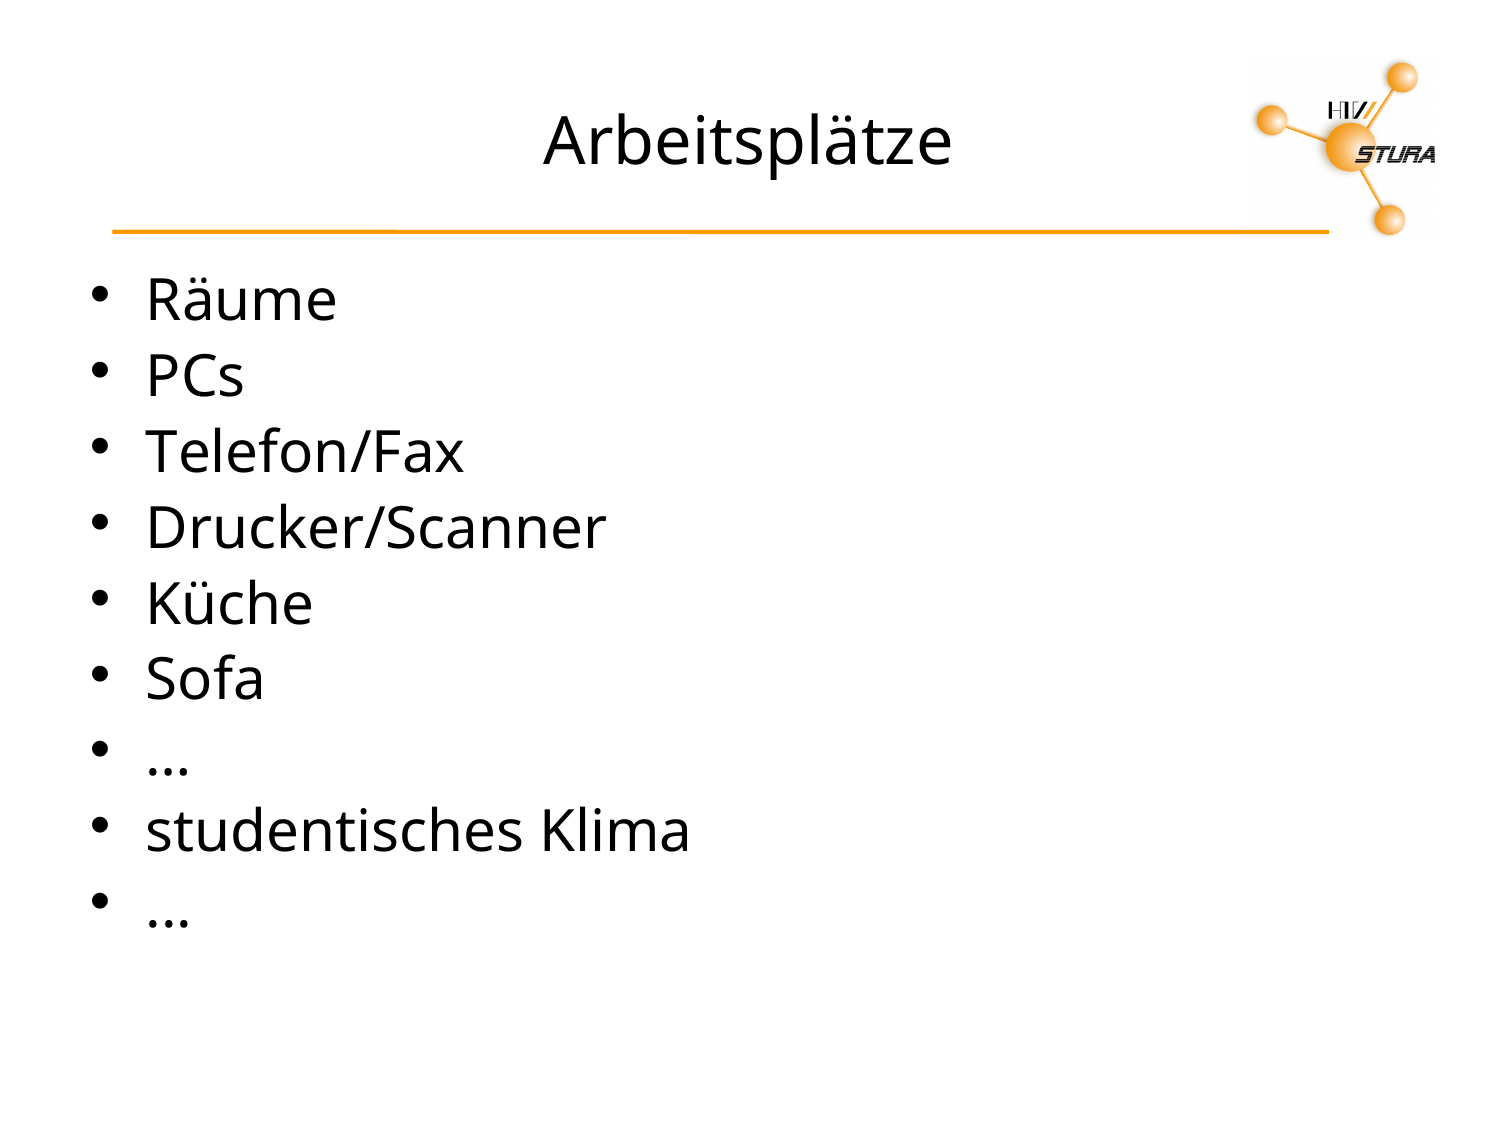

# Arbeitsplätze
Räume
PCs
Telefon/Fax
Drucker/Scanner
Küche
Sofa
…
studentisches Klima
...